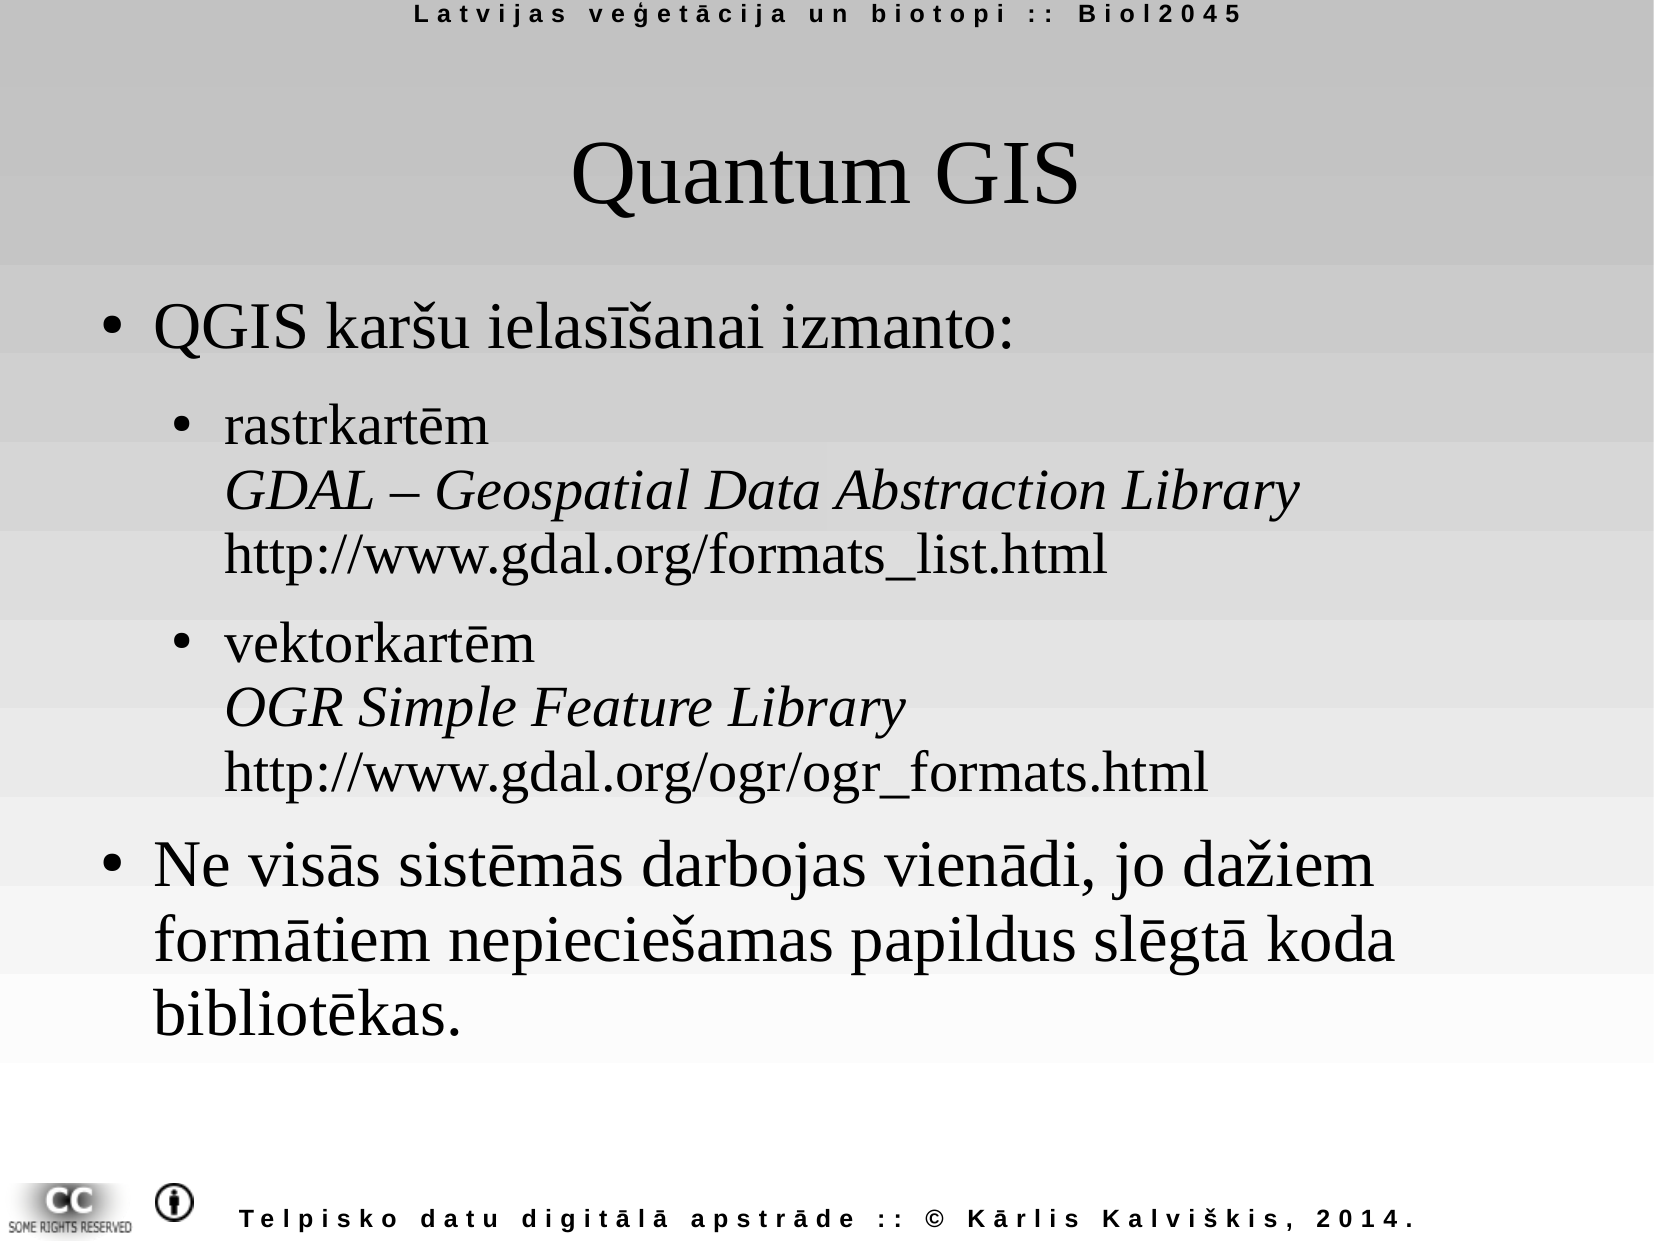

# Quantum GIS
QGIS karšu ielasīšanai izmanto:
rastrkartēm
GDAL – Geospatial Data Abstraction Library
http://www.gdal.org/formats_list.html
vektorkartēm
OGR Simple Feature Library
http://www.gdal.org/ogr/ogr_formats.html
Ne visās sistēmās darbojas vienādi, jo dažiem formātiem nepieciešamas papildus slēgtā koda bibliotēkas.